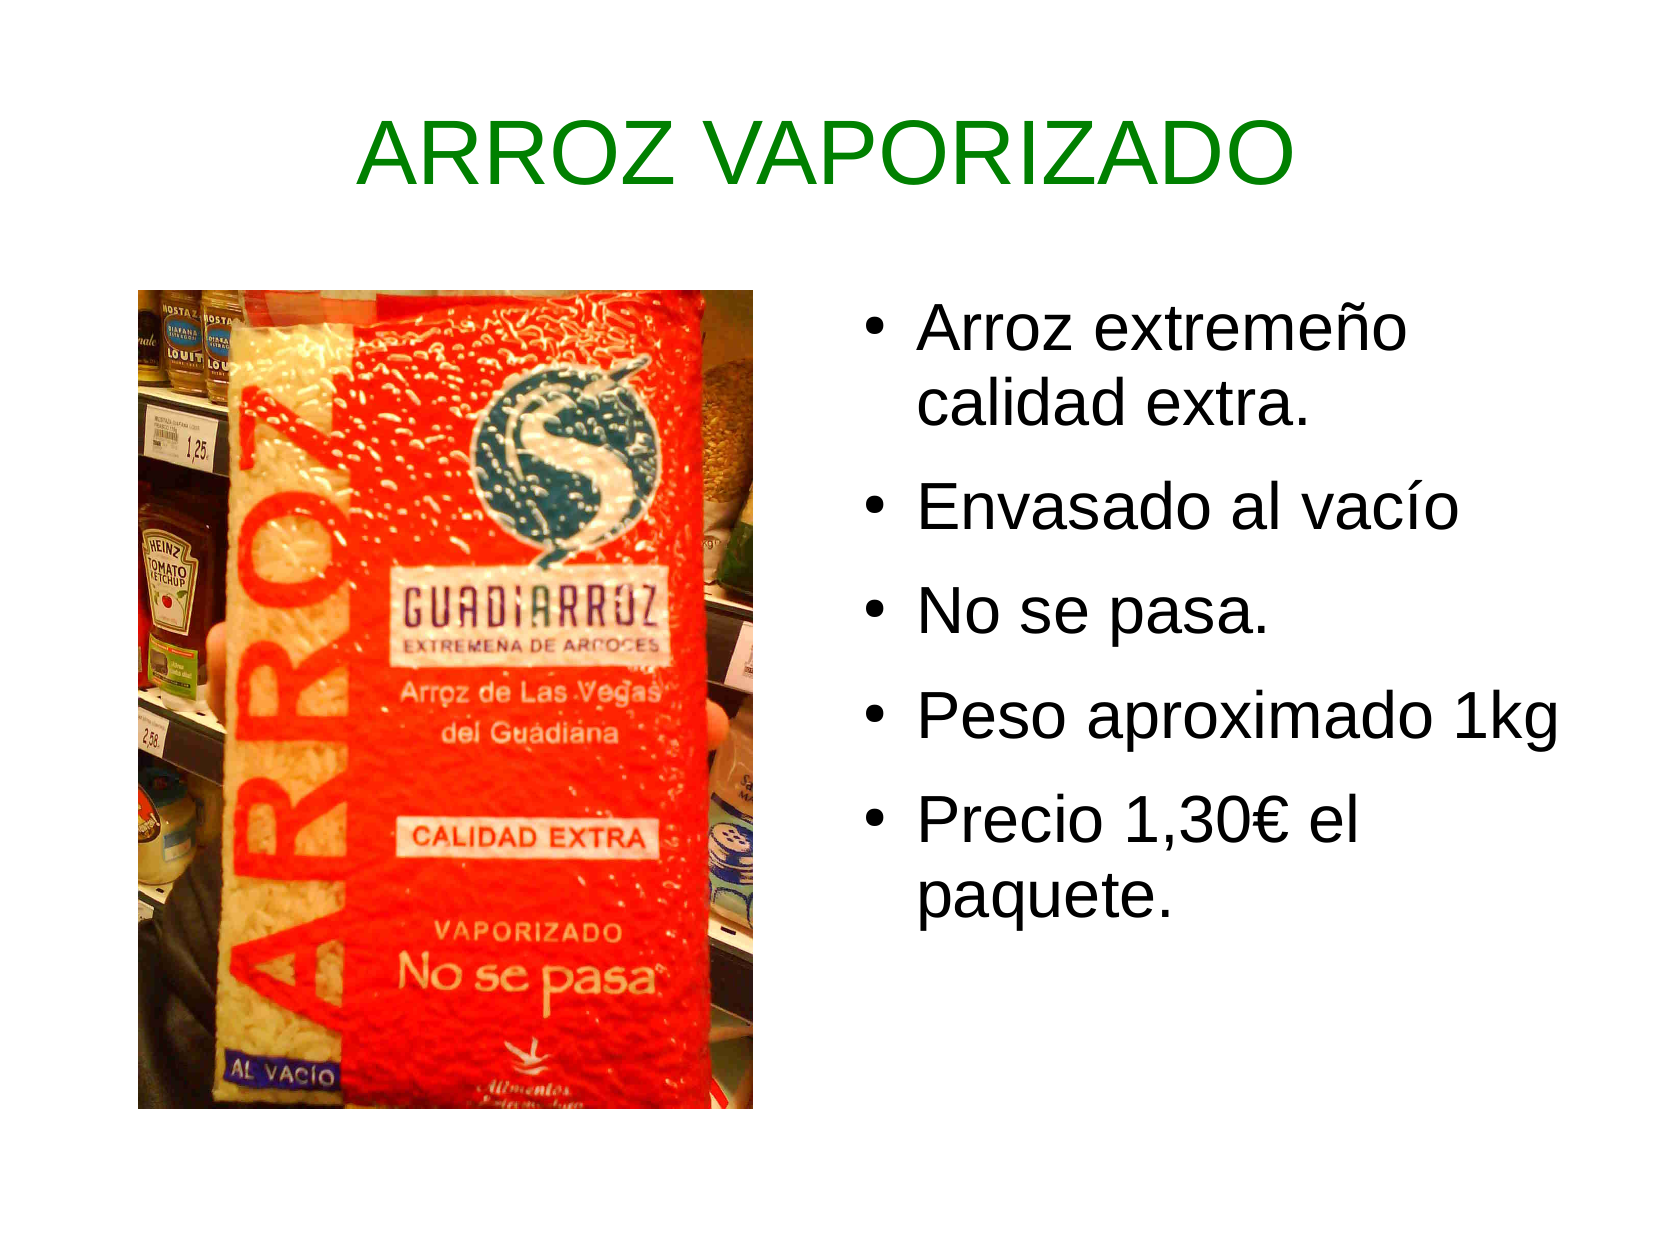

# ARROZ VAPORIZADO
Arroz extremeño calidad extra.
Envasado al vacío
No se pasa.
Peso aproximado 1kg
Precio 1,30€ el paquete.